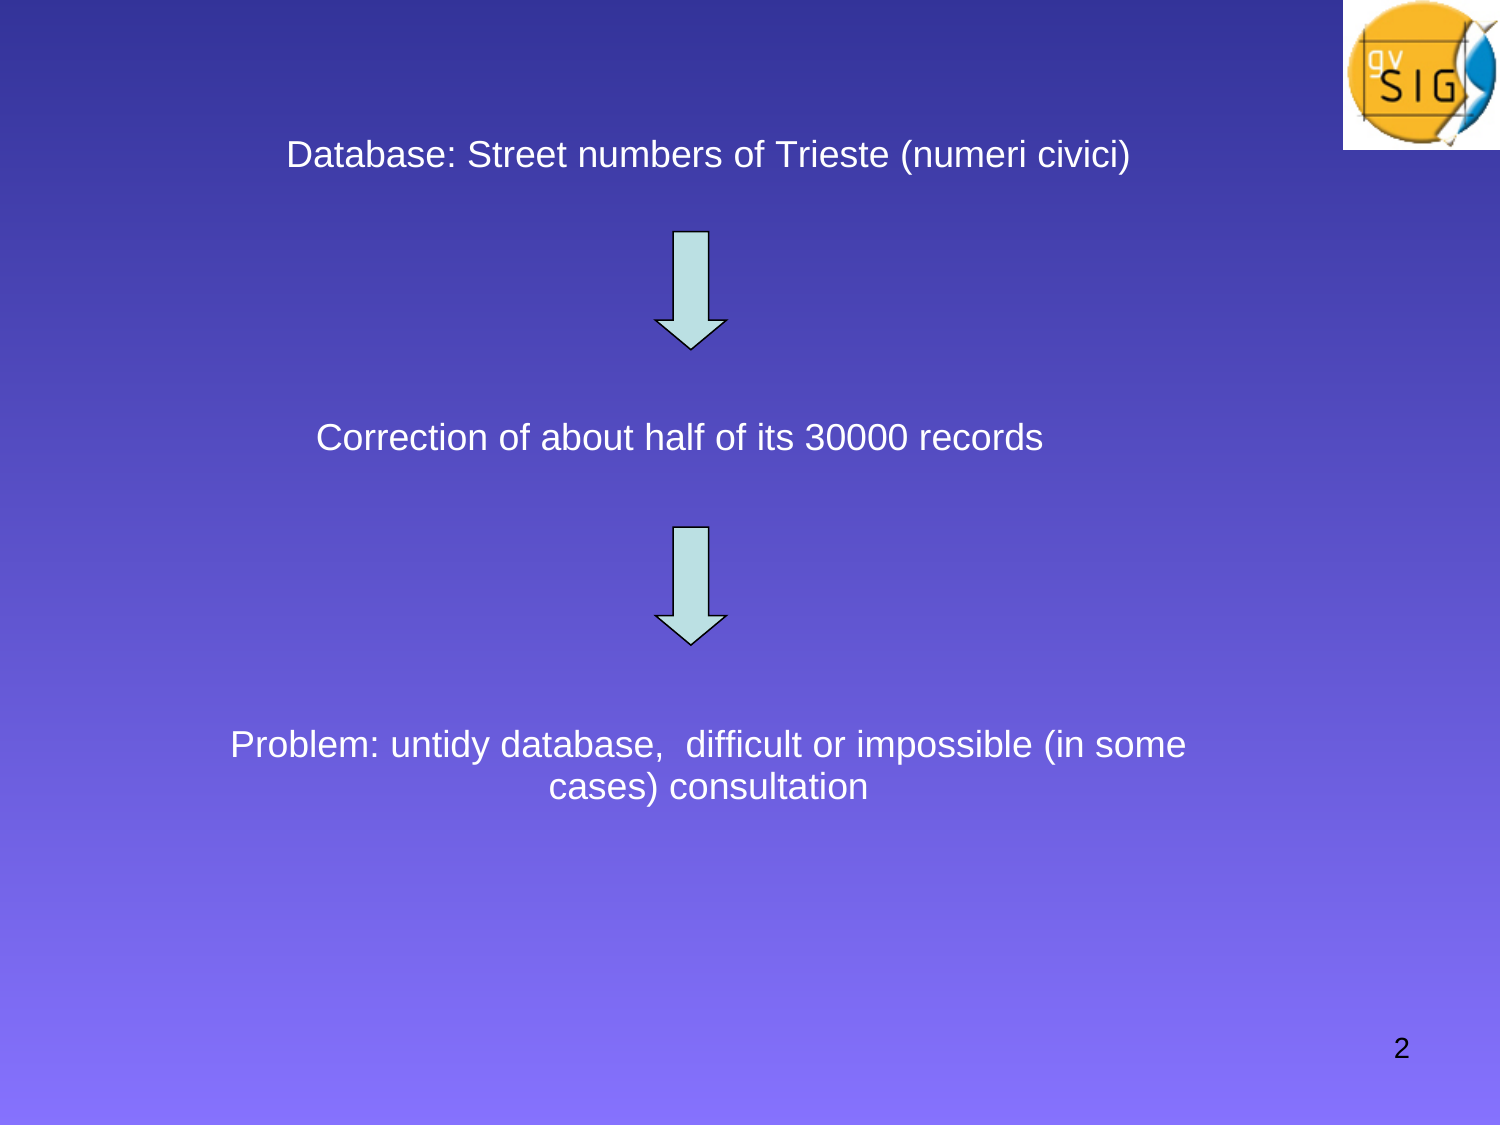

Database: Street numbers of Trieste (numeri civici)
Correction of about half of its 30000 records
Problem: untidy database, difficult or impossible (in some cases) consultation
2